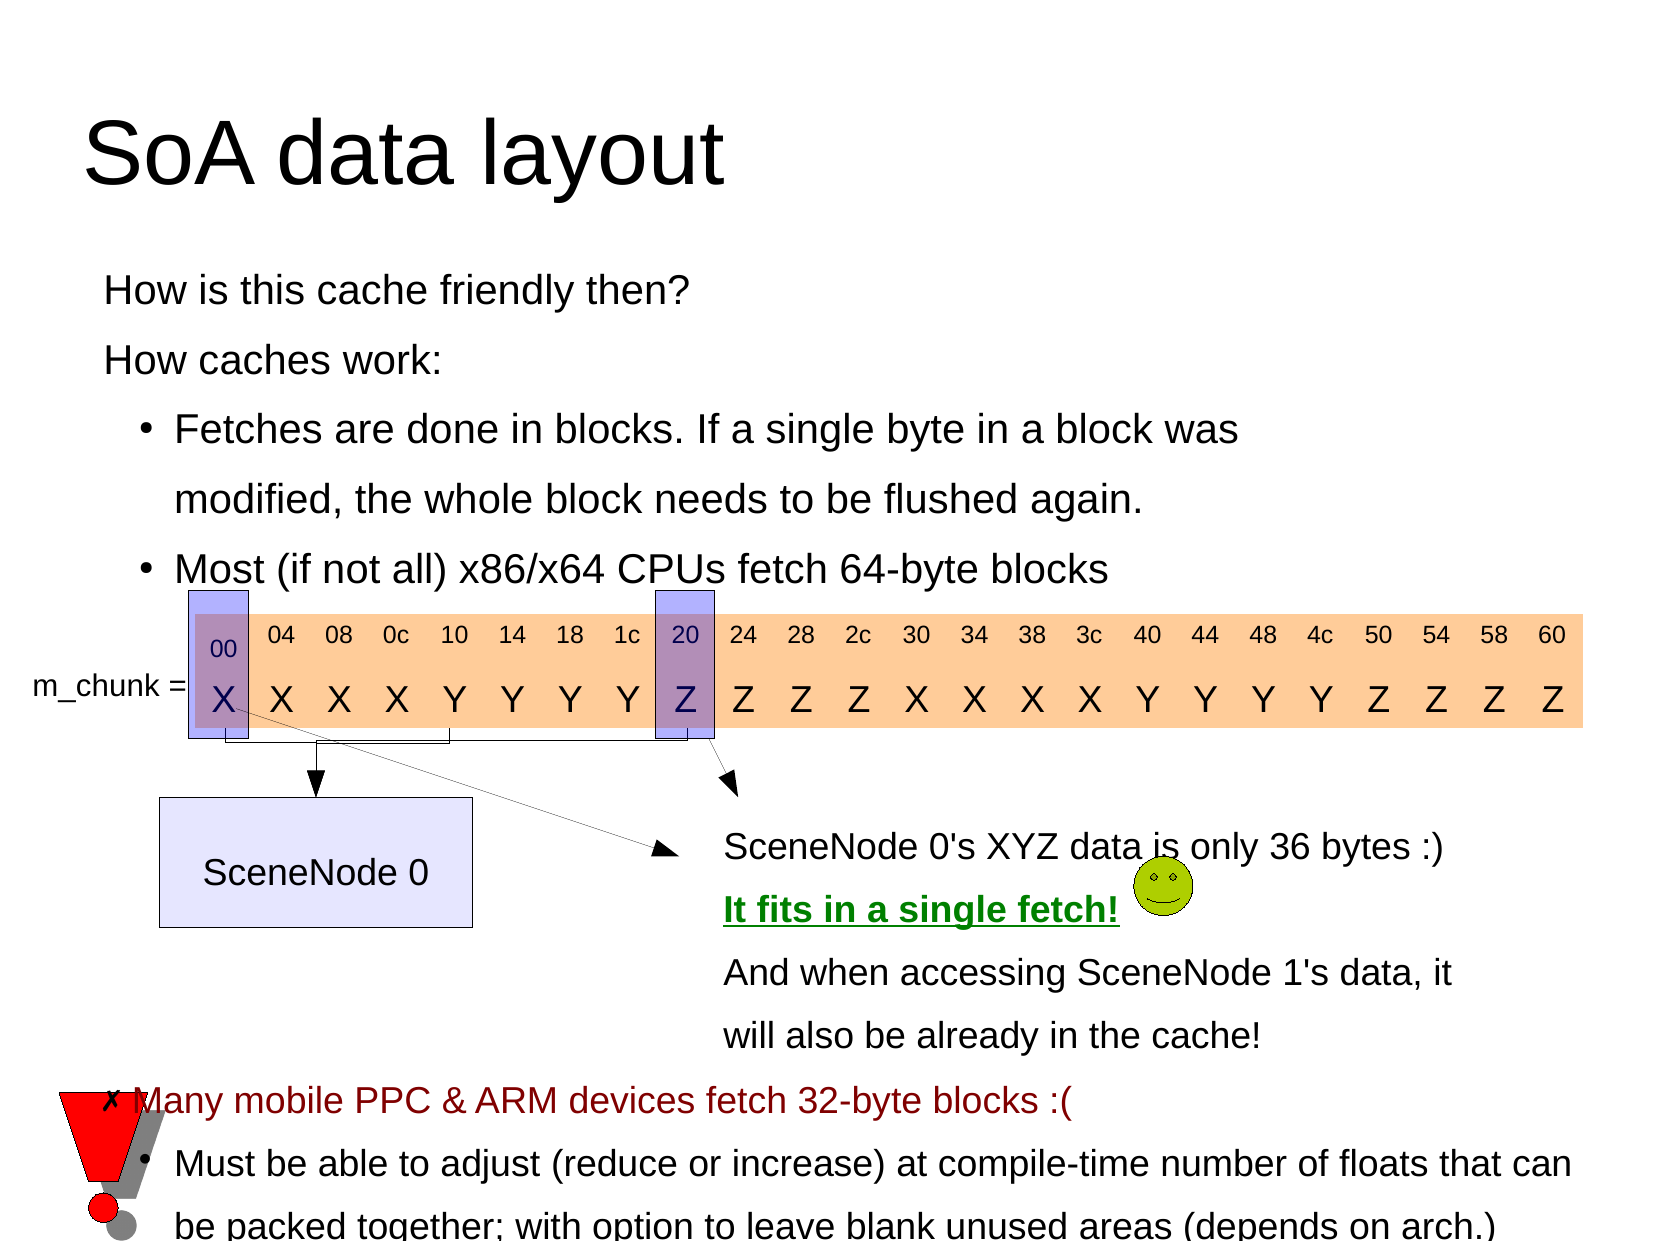

# SoA data layout
How is this cache friendly then?
How caches work:
Fetches are done in blocks. If a single byte in a block was modified, the whole block needs to be flushed again.
Most (if not all) x86/x64 CPUs fetch 64-byte blocks
| 00 | 04 | 08 | 0c | 10 | 14 | 18 | 1c | 20 | 24 | 28 | 2c | 30 | 34 | 38 | 3c | 40 | 44 | 48 | 4c | 50 | 54 | 58 | 60 |
| --- | --- | --- | --- | --- | --- | --- | --- | --- | --- | --- | --- | --- | --- | --- | --- | --- | --- | --- | --- | --- | --- | --- | --- |
| X | X | X | X | Y | Y | Y | Y | Z | Z | Z | Z | X | X | X | X | Y | Y | Y | Y | Z | Z | Z | Z |
m_chunk =
SceneNode 0's XYZ data is only 36 bytes :)
It fits in a single fetch!
And when accessing SceneNode 1's data, it will also be already in the cache!
SceneNode 0
 Many mobile PPC & ARM devices fetch 32-byte blocks :(
Must be able to adjust (reduce or increase) at compile-time number of floats that can be packed together; with option to leave blank unused areas (depends on arch.)